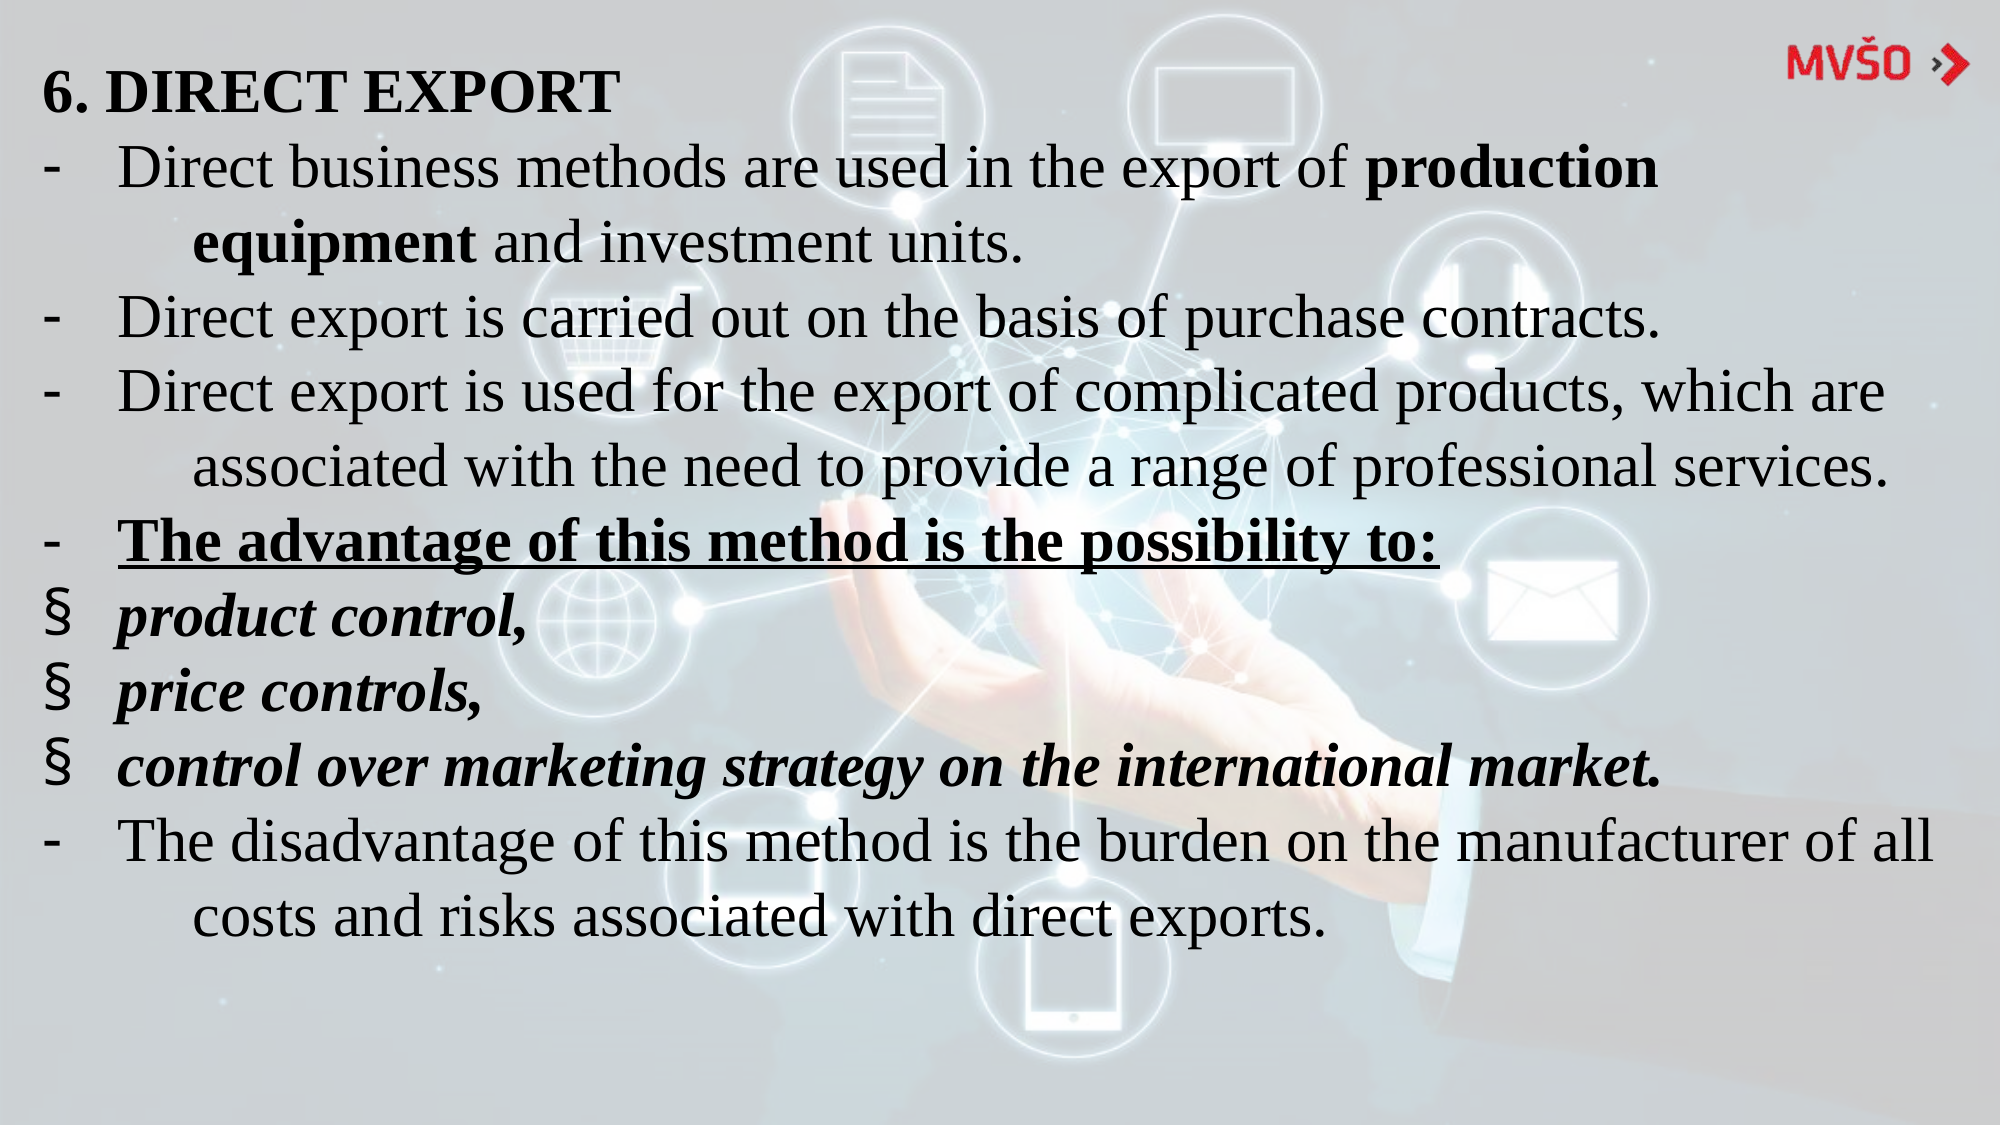

6. DIRECT EXPORT
Direct business methods are used in the export of production equipment and investment units.
Direct export is carried out on the basis of purchase contracts.
Direct export is used for the export of complicated products, which are associated with the need to provide a range of professional services.
The advantage of this method is the possibility to:
product control,
price controls,
control over marketing strategy on the international market.
The disadvantage of this method is the burden on the manufacturer of all costs and risks associated with direct exports.